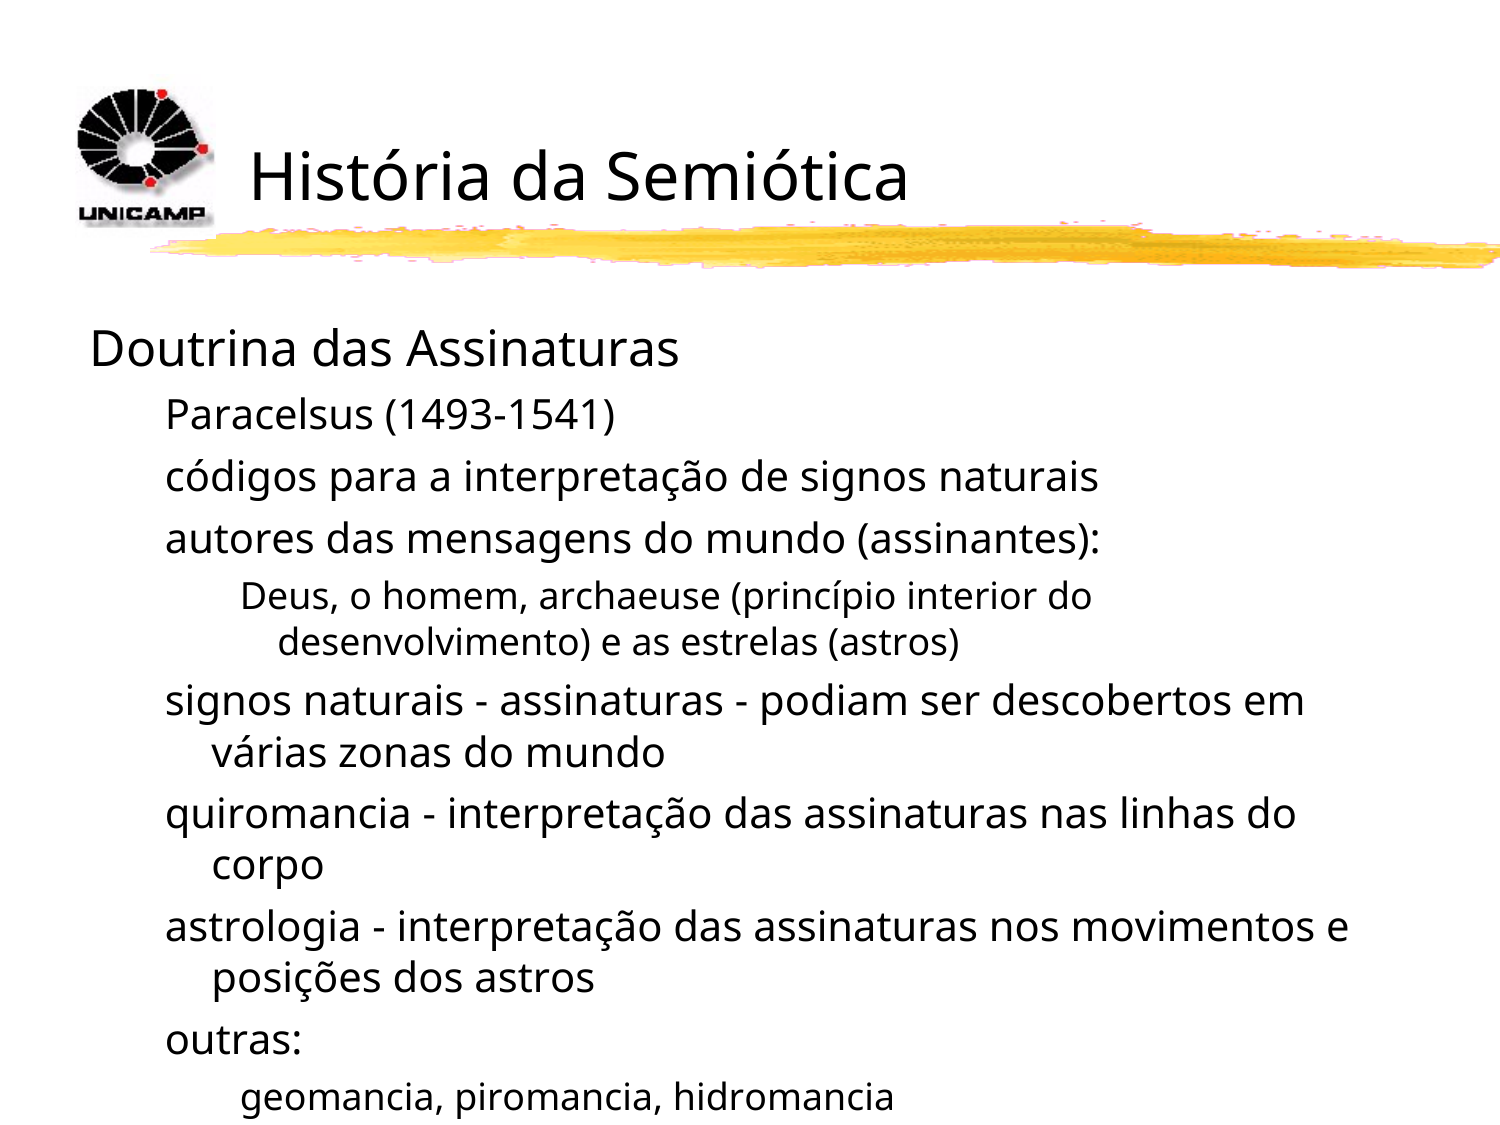

# História da Semiótica
Doutrina das Assinaturas
Paracelsus (1493-1541)
códigos para a interpretação de signos naturais
autores das mensagens do mundo (assinantes):
Deus, o homem, archaeuse (princípio interior do desenvolvimento) e as estrelas (astros)
signos naturais - assinaturas - podiam ser descobertos em várias zonas do mundo
quiromancia - interpretação das assinaturas nas linhas do corpo
astrologia - interpretação das assinaturas nos movimentos e posições dos astros
outras:
geomancia, piromancia, hidromancia